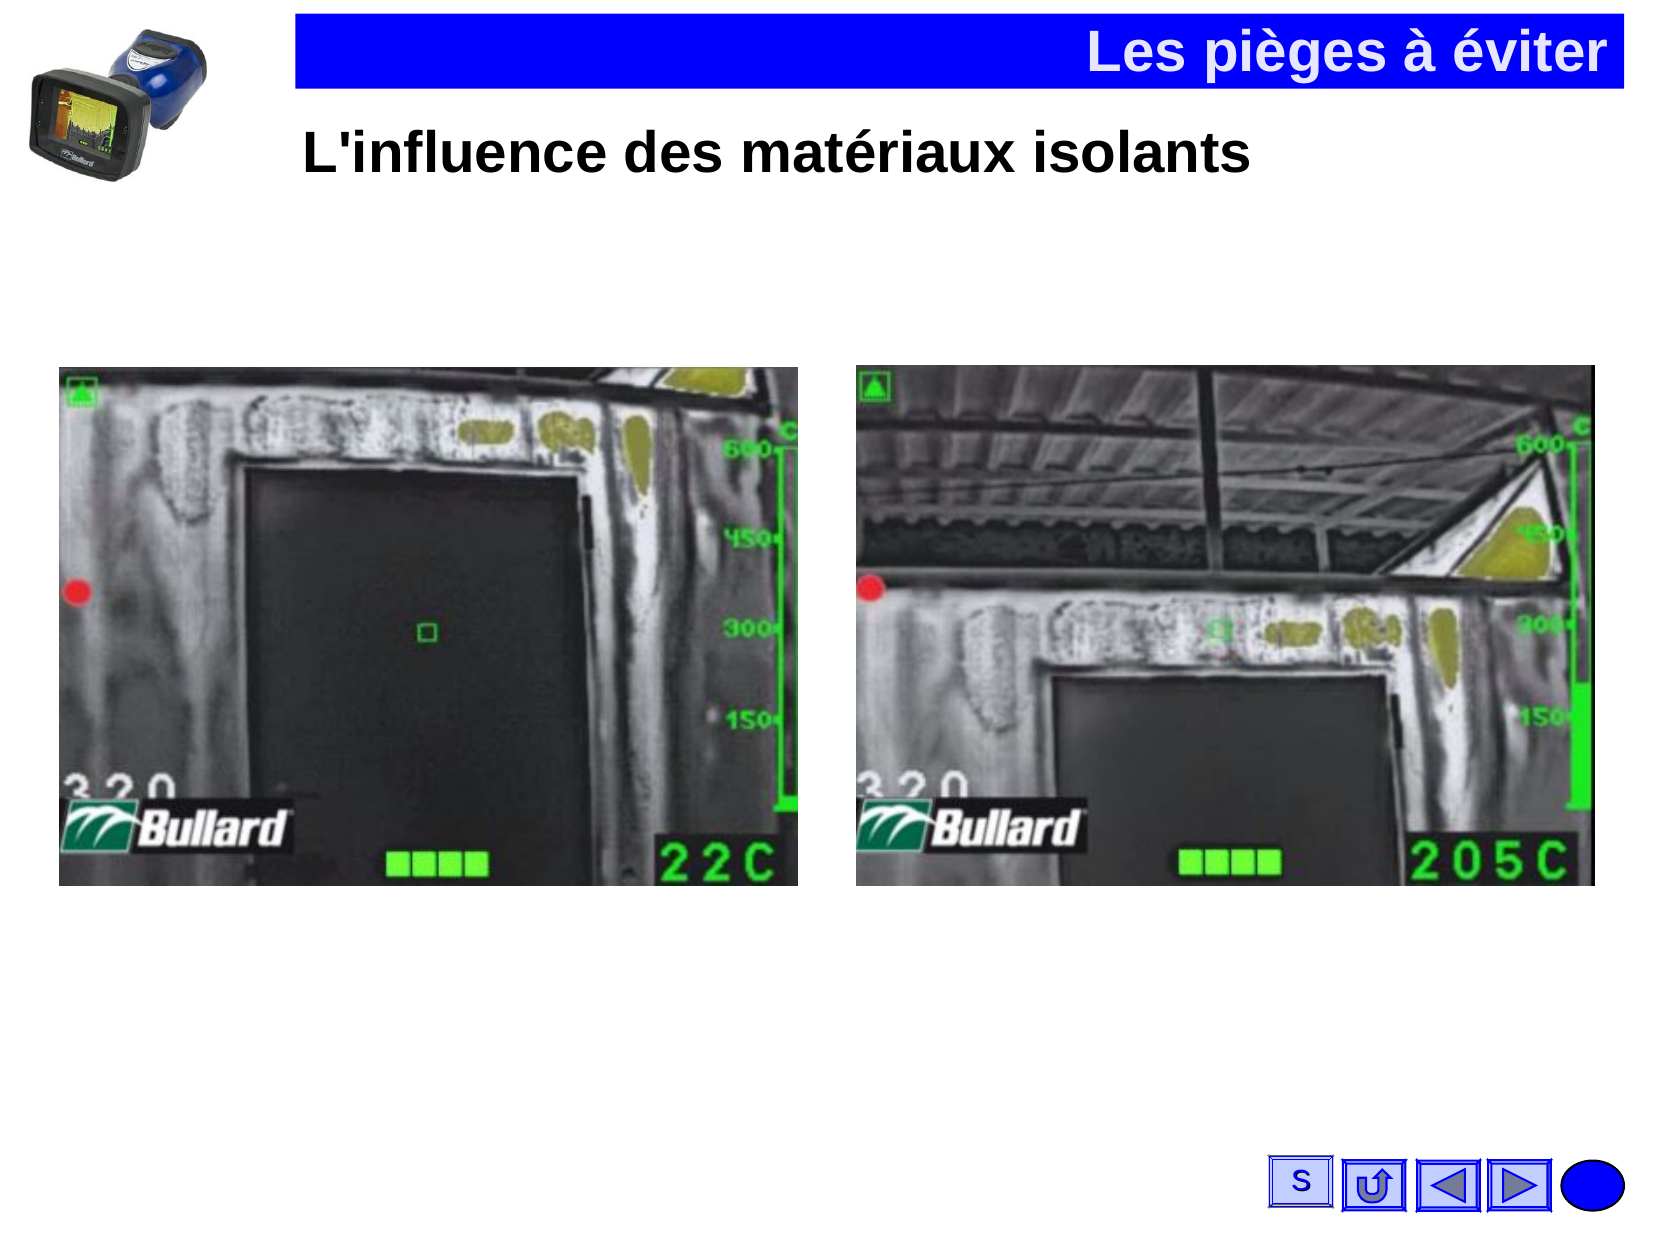

Les pièges à éviter
L'influence des matériaux isolants